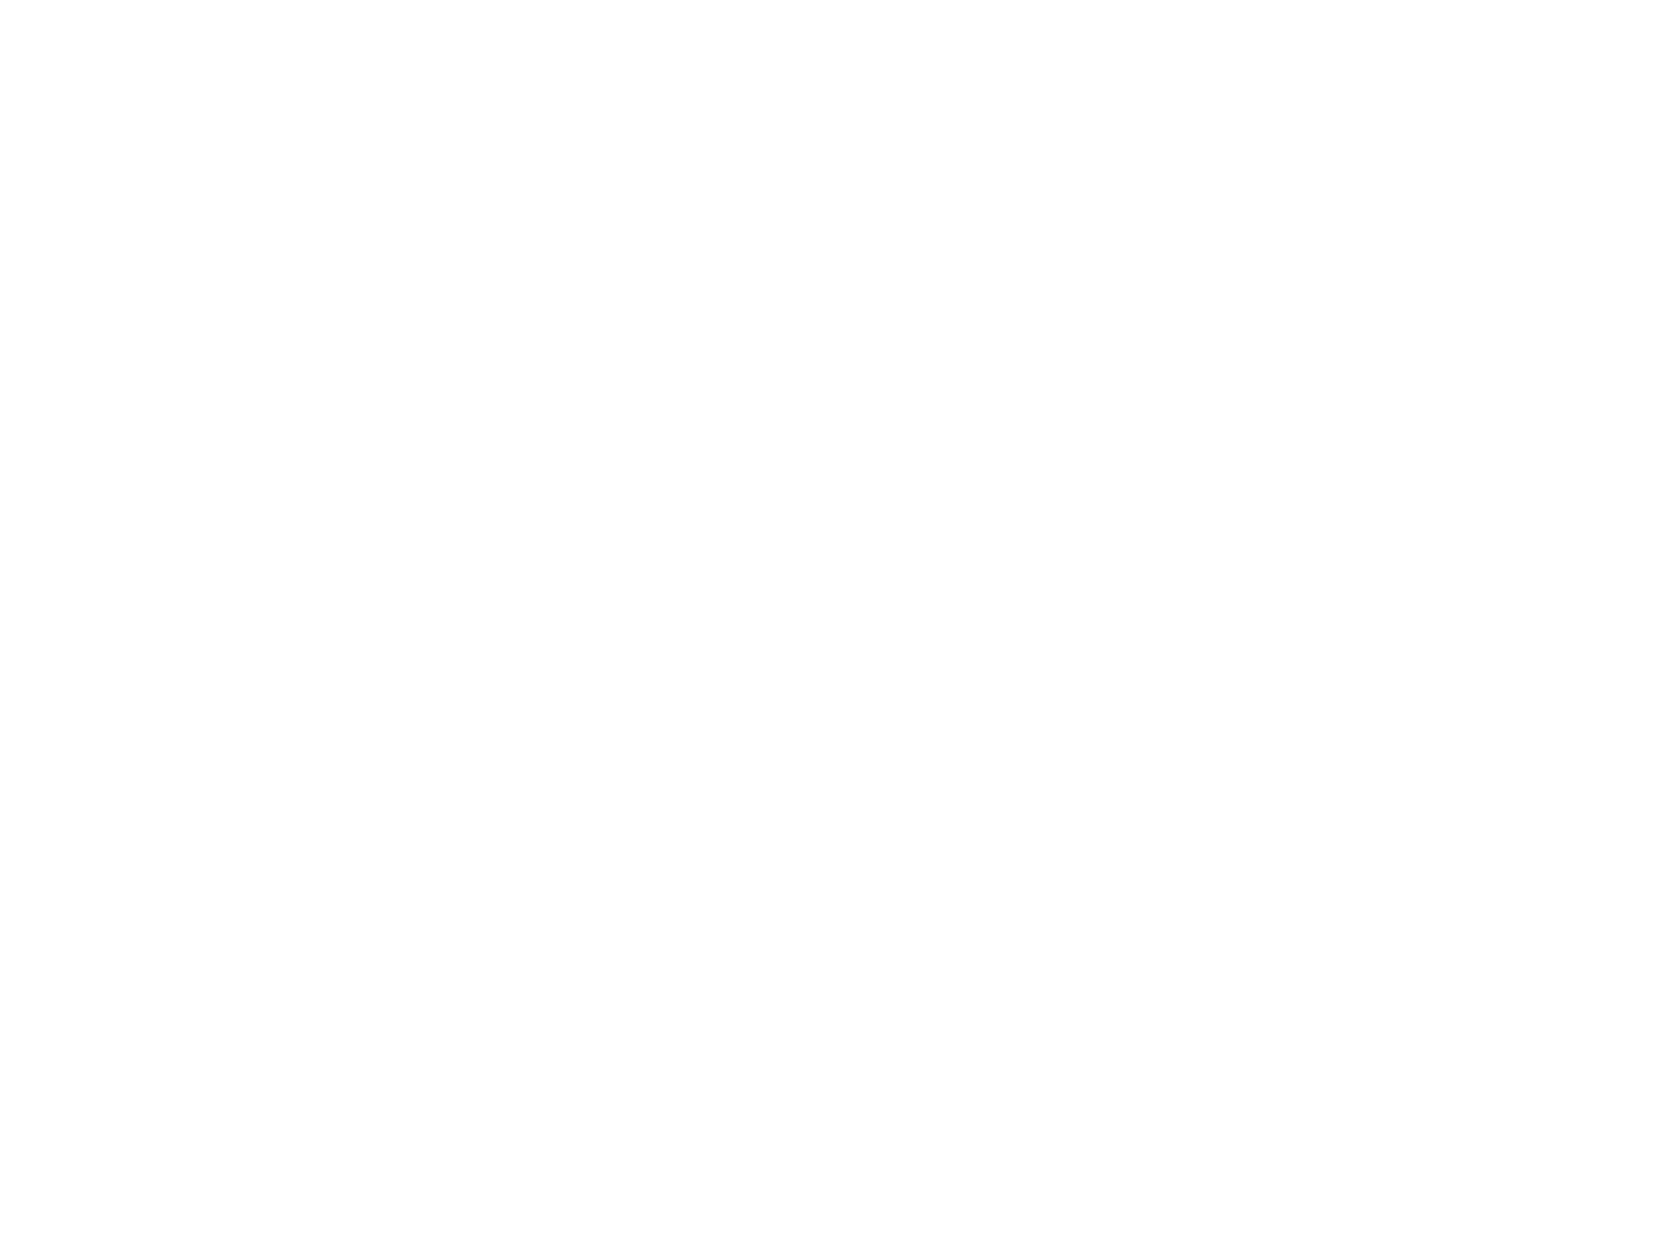

# The triple base
This module allows to easily stack a rather larger number of shields to a sandwich.
Make sure however that the GPIO lines used by the modules do not clash!